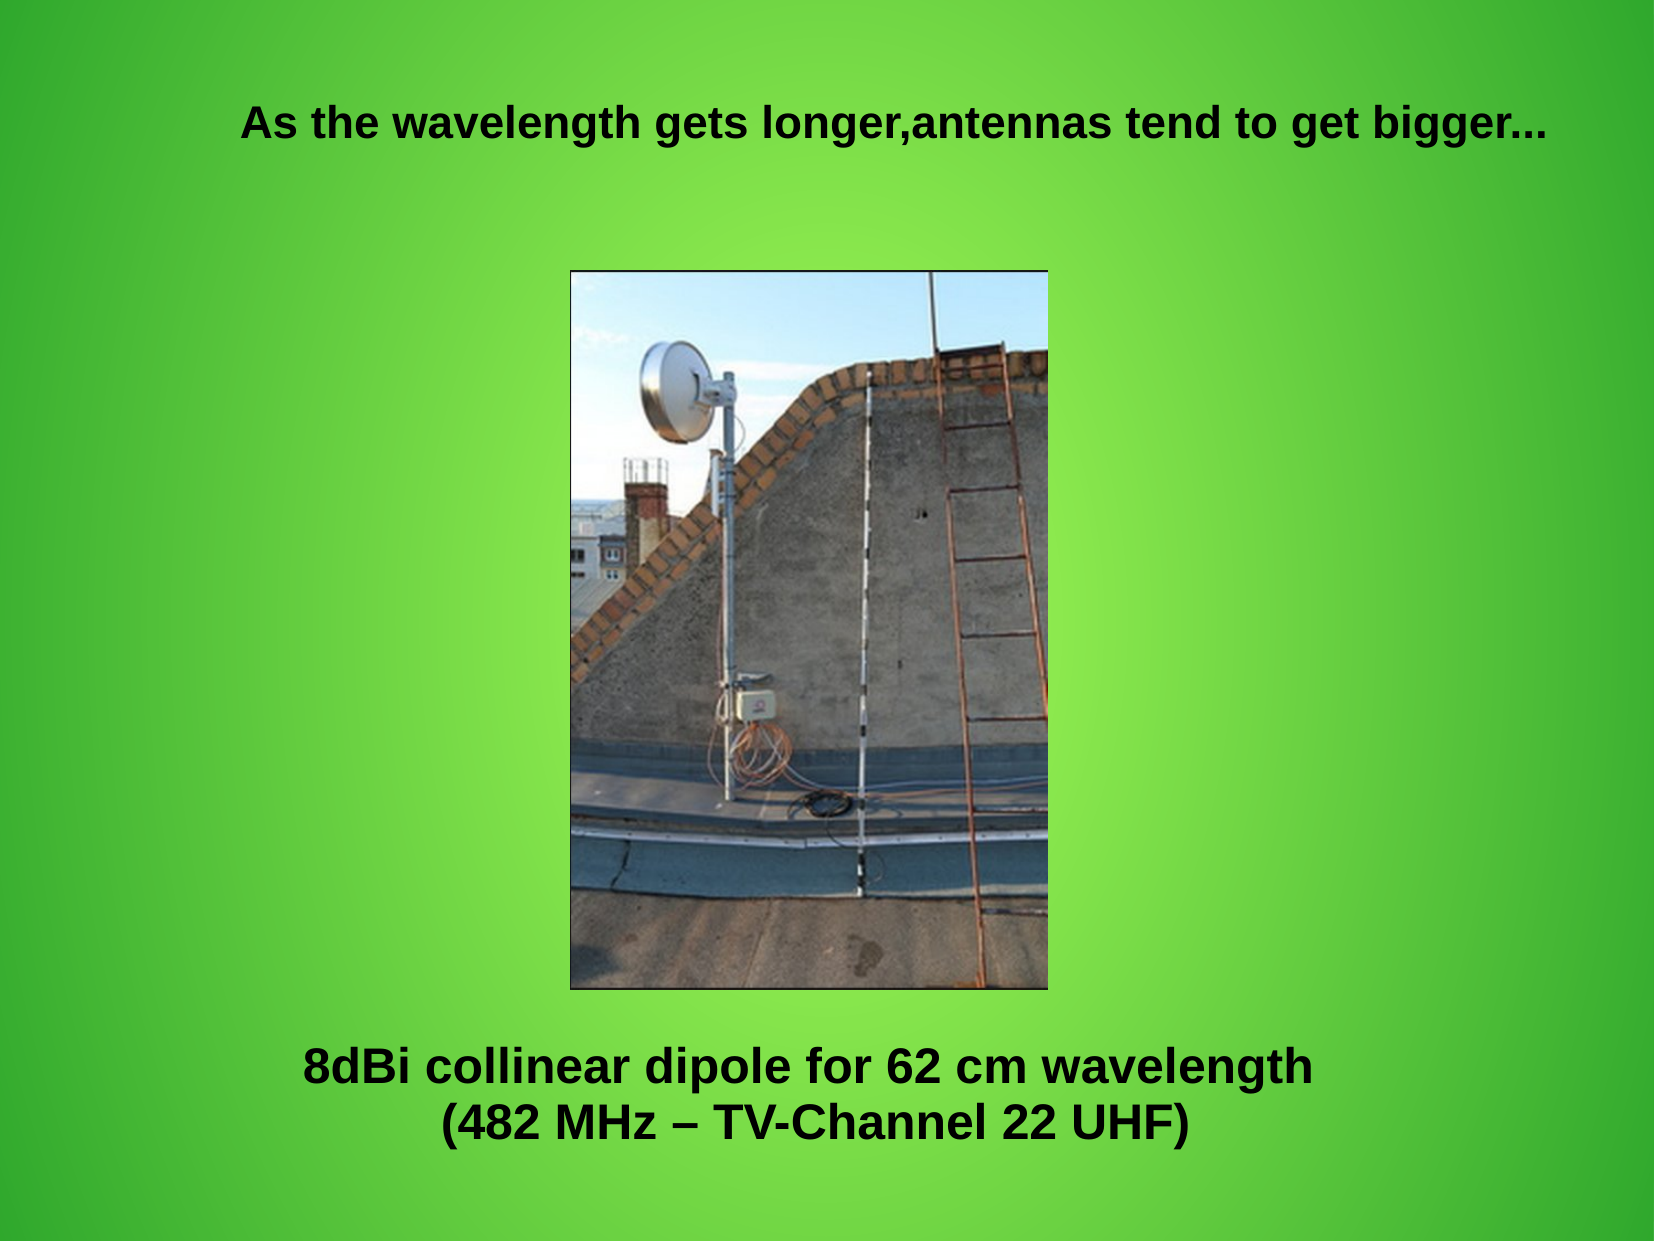

As the wavelength gets longer,antennas tend to get bigger...
# 8dBi collinear dipole for 62 cm wavelength (482 MHz – TV-Channel 22 UHF)